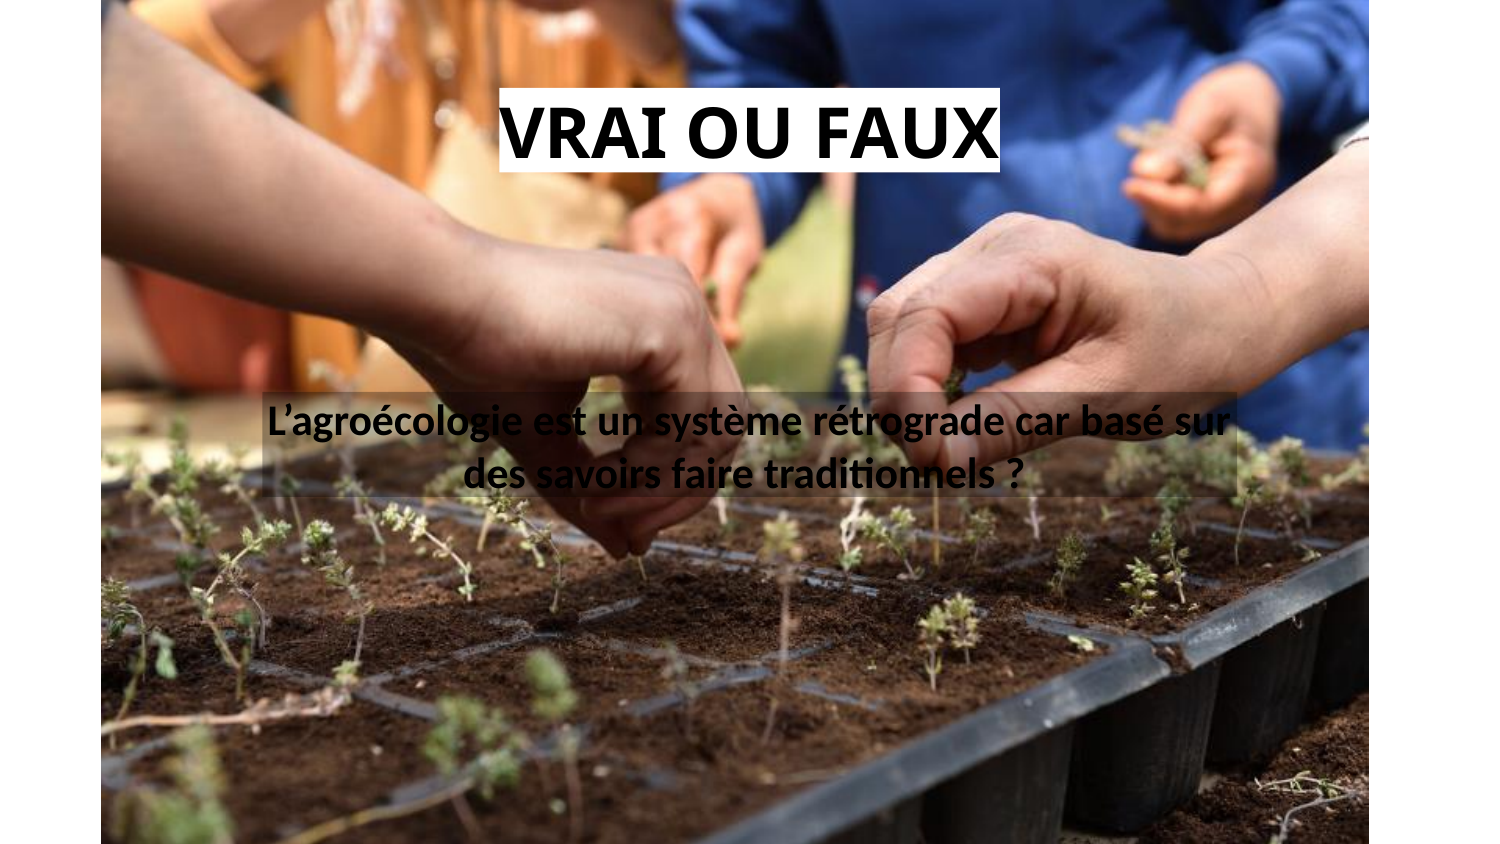

VRAI OU FAUX
L’agroécologie est un système rétrograde car basé sur des savoirs faire traditionnels ?